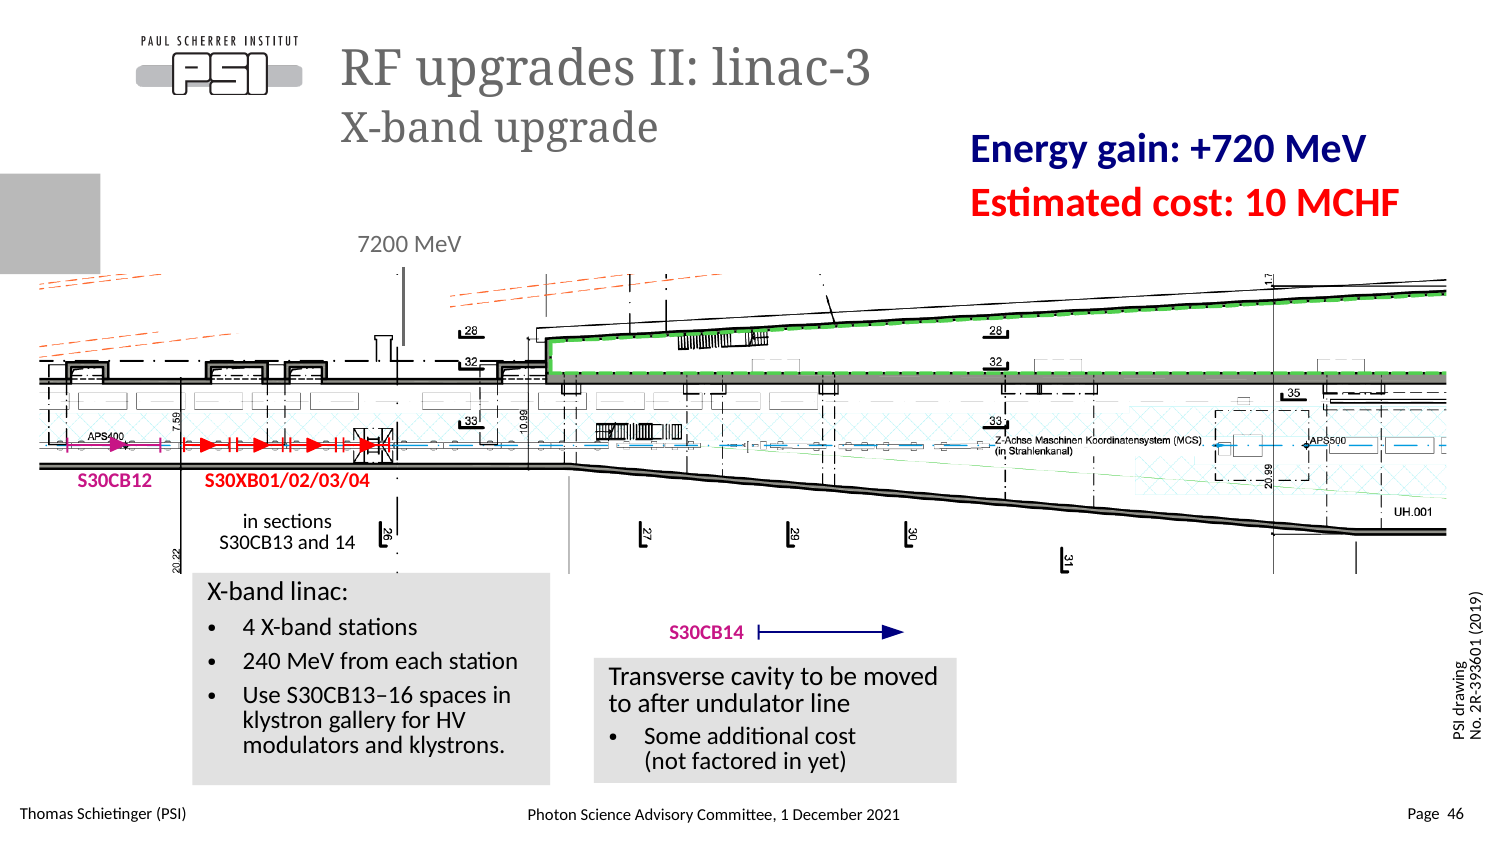

# RF upgrades II: linac-3
X-band upgrade
Energy gain: +720 MeV
Estimated cost: 10 MCHF
7200 MeV
S30CB12
S30XB01/02/03/04
in sections S30CB13 and 14
X-band linac:
4 X-band stations
240 MeV from each station
Use S30CB13–16 spaces in klystron gallery for HV modulators and klystrons.
S30CB14
PSI drawing
No. 2R-393601 (2019)
Transverse cavity to be moved to after undulator line
Some additional cost
(not factored in yet)